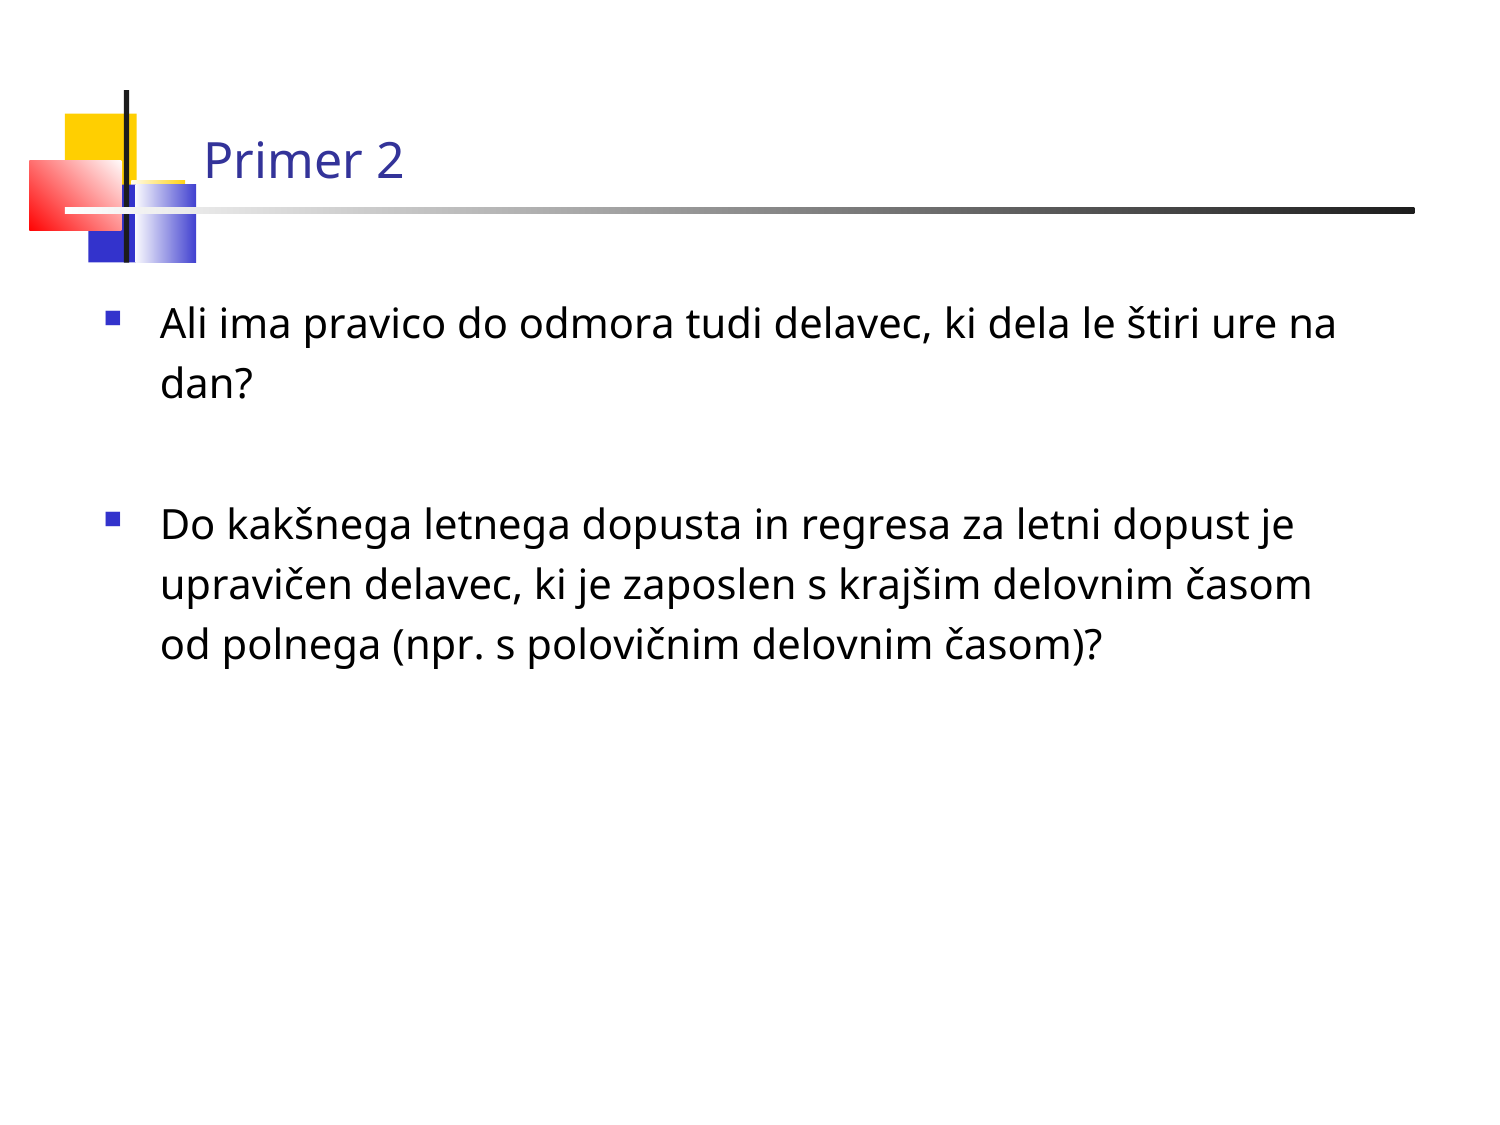

# Primer 2
Ali ima pravico do odmora tudi delavec, ki dela le štiri ure na dan?
Do kakšnega letnega dopusta in regresa za letni dopust je upravičen delavec, ki je zaposlen s krajšim delovnim časom od polnega (npr. s polovičnim delovnim časom)?